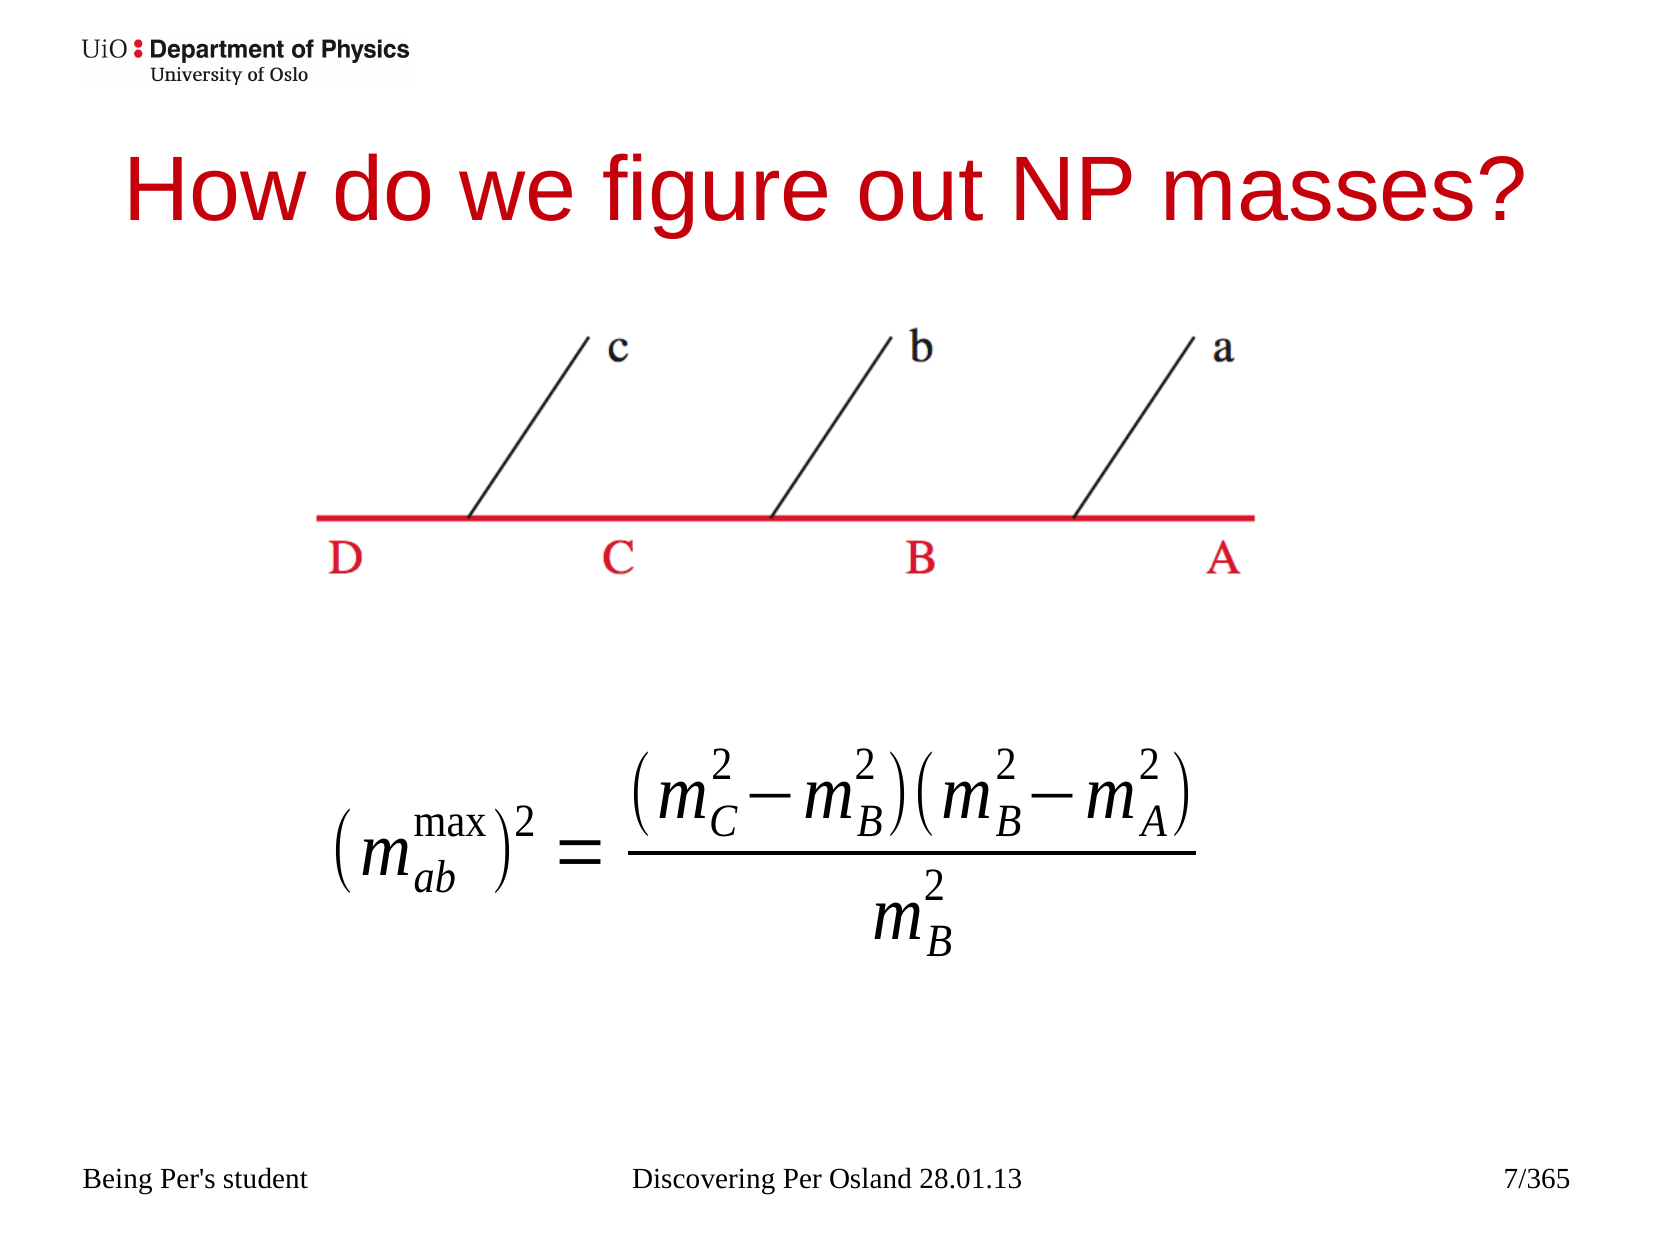

# How do we figure out NP masses?
Being Per's student
Discovering Per Osland 28.01.13
7